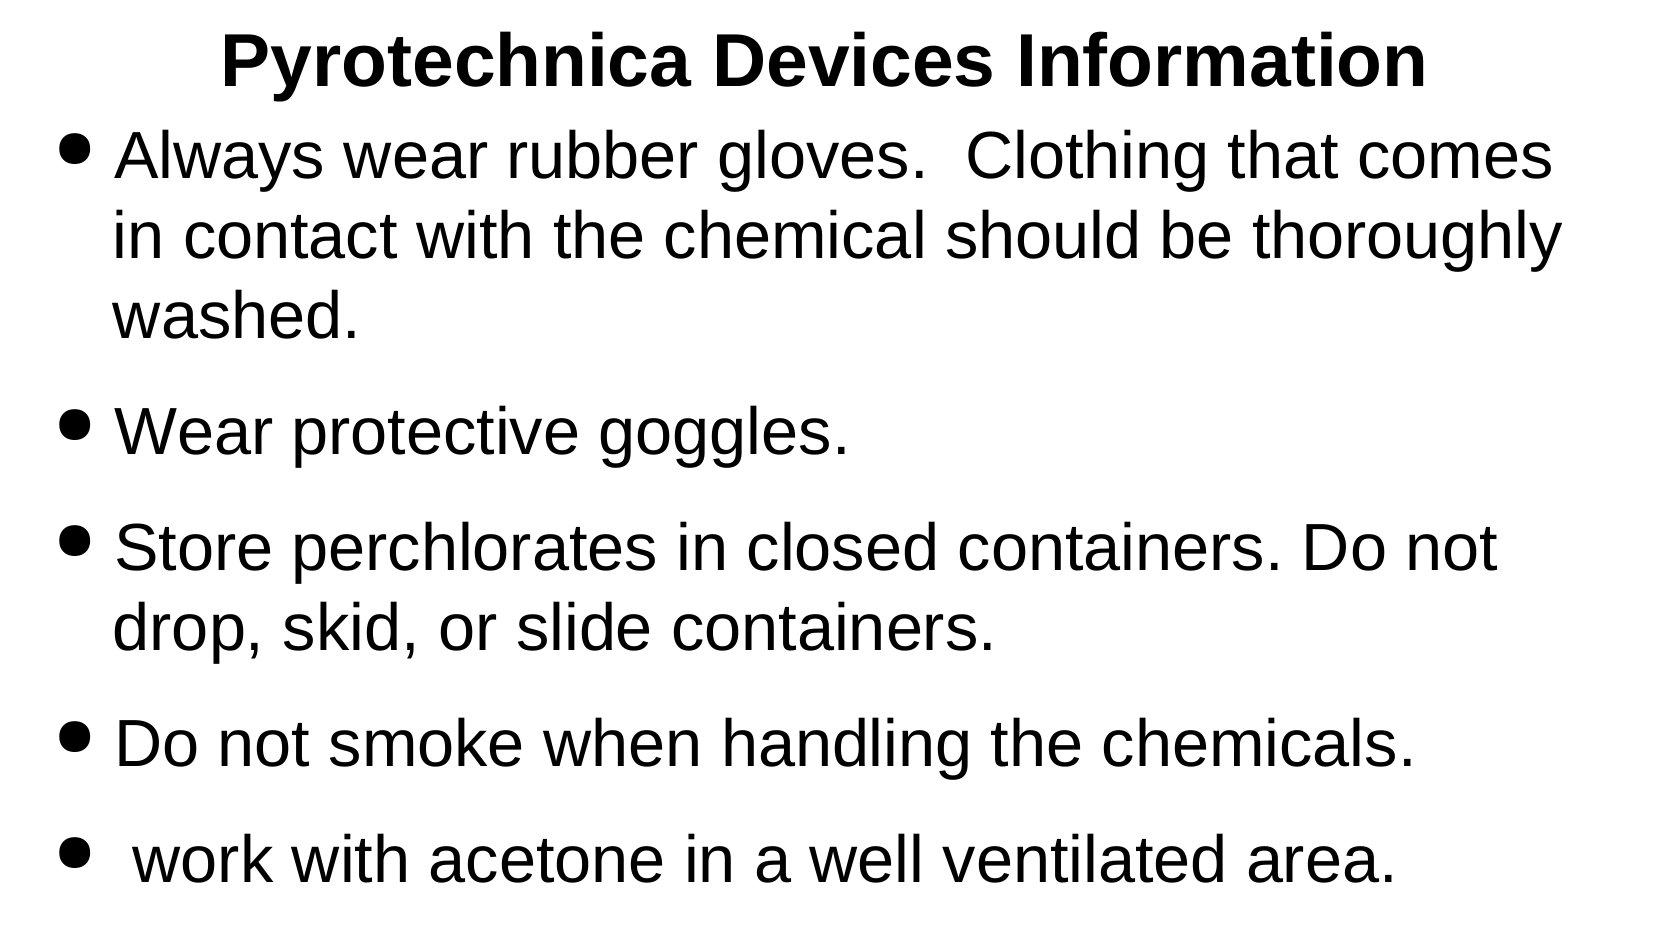

# Pyrotechnica Devices Information
 Always wear rubber gloves. Clothing that comes in contact with the chemical should be thoroughly washed.
 Wear protective goggles.
 Store perchlorates in closed containers. Do not drop, skid, or slide containers.
 Do not smoke when handling the chemicals.
 work with acetone in a well ventilated area.